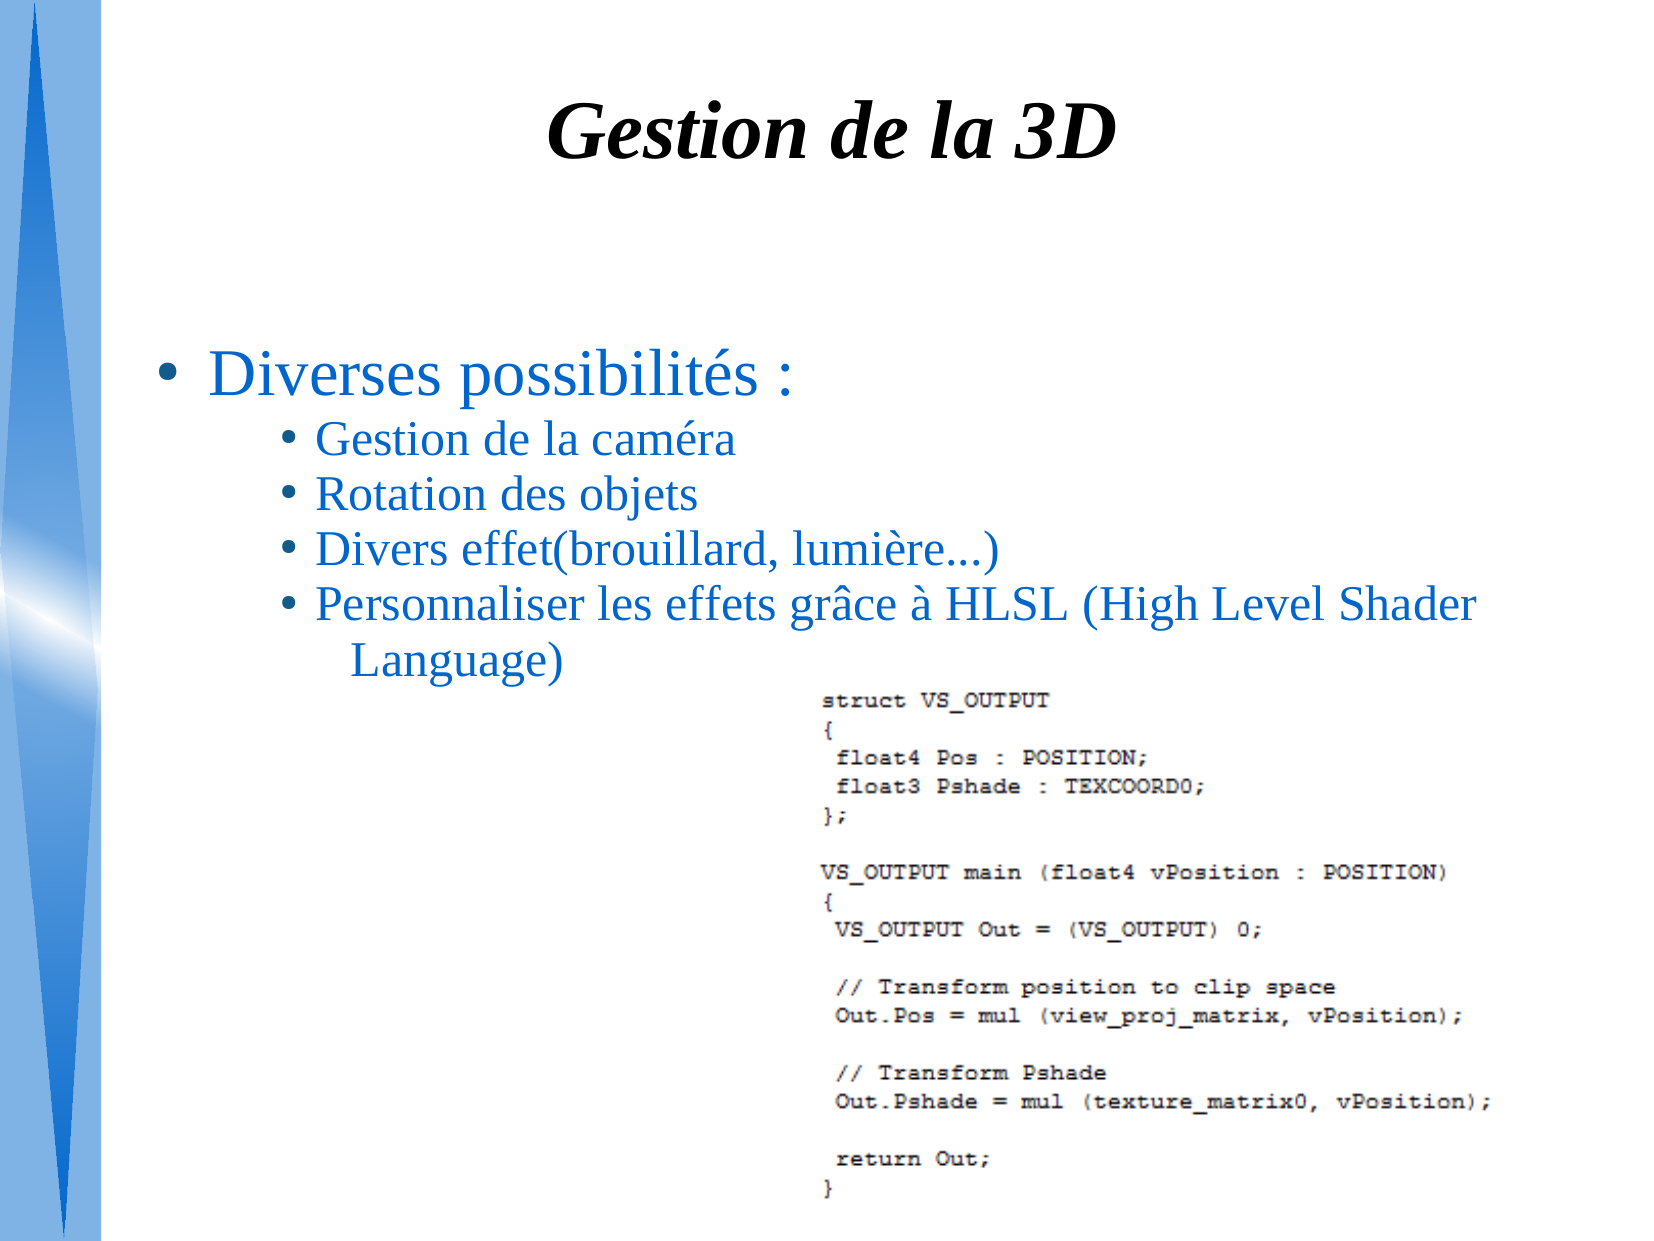

# Gestion de la 3D
Diverses possibilités :
Gestion de la caméra
Rotation des objets
Divers effet(brouillard, lumière...)
Personnaliser les effets grâce à HLSL (High Level Shader Language)